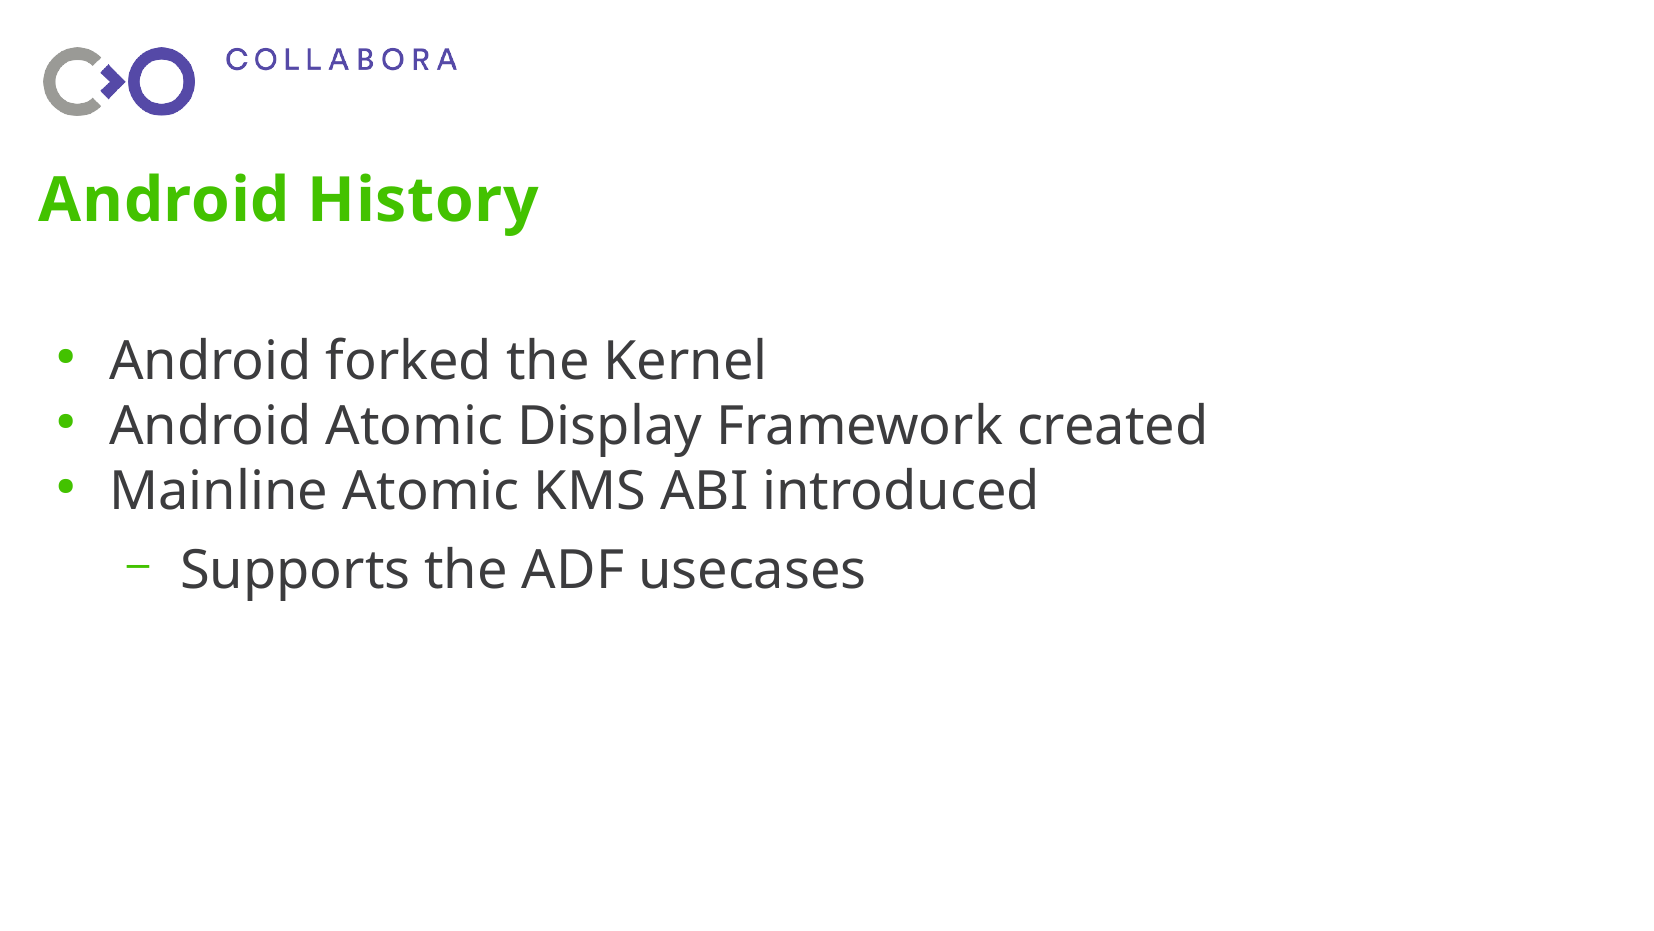

# Android History
Android forked the Kernel
Android Atomic Display Framework created
Mainline Atomic KMS ABI introduced
Supports the ADF usecases